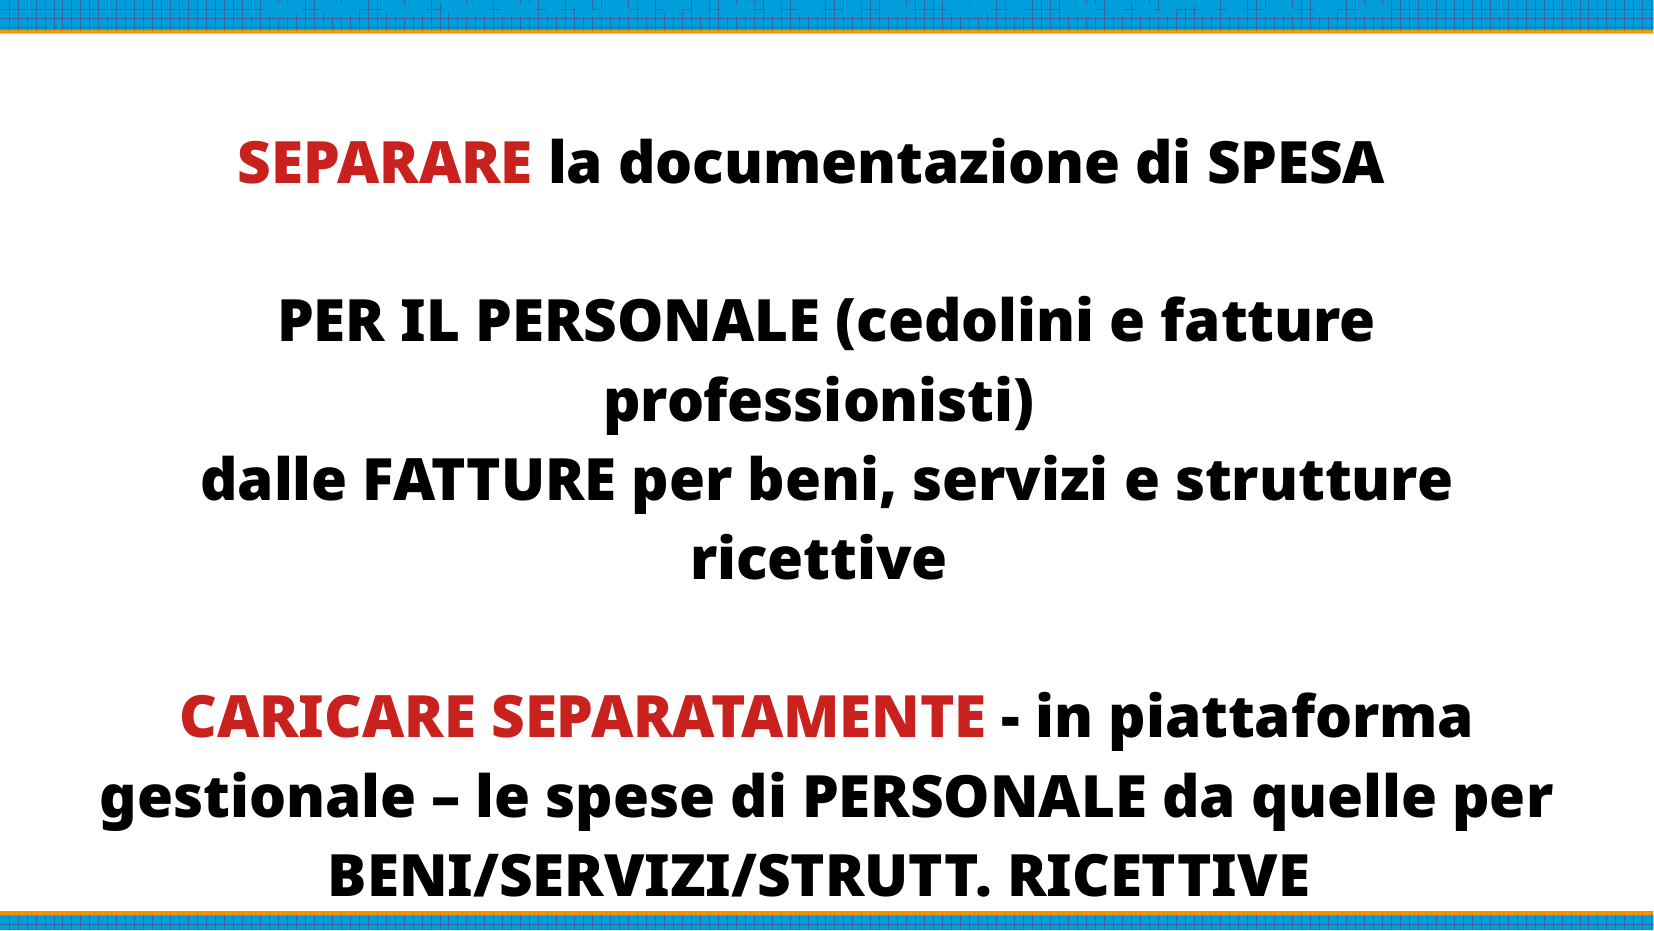

# SUGGERIMENTI OPERATIVI
SEPARARE la documentazione di SPESA
PER IL PERSONALE (cedolini e fatture professionisti)
dalle FATTURE per beni, servizi e strutture ricettive
CARICARE SEPARATAMENTE - in piattaforma gestionale – le spese di PERSONALE da quelle per BENI/SERVIZI/STRUTT. RICETTIVE